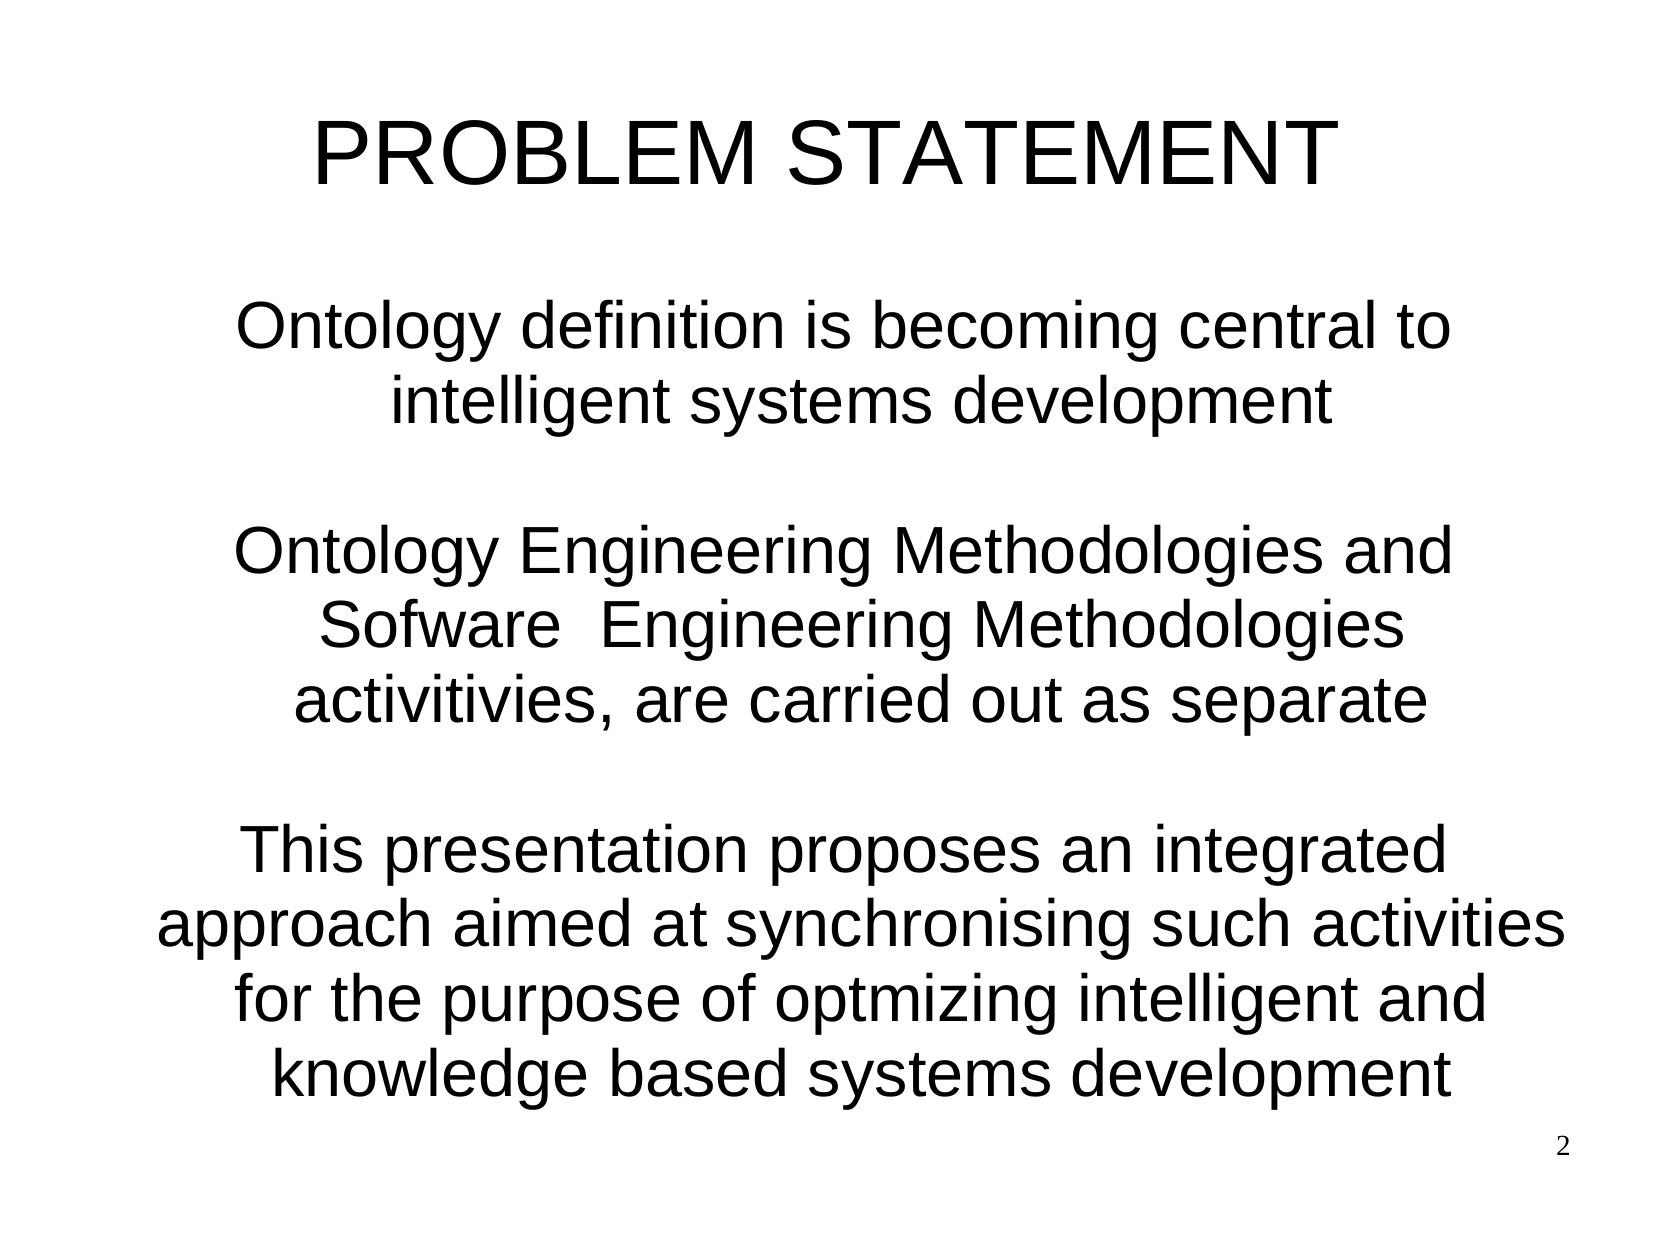

# PROBLEM STATEMENT
Ontology definition is becoming central to intelligent systems development
Ontology Engineering Methodologies and Sofware Engineering Methodologies activitivies, are carried out as separate
This presentation proposes an integrated approach aimed at synchronising such activities for the purpose of optmizing intelligent and knowledge based systems development
2